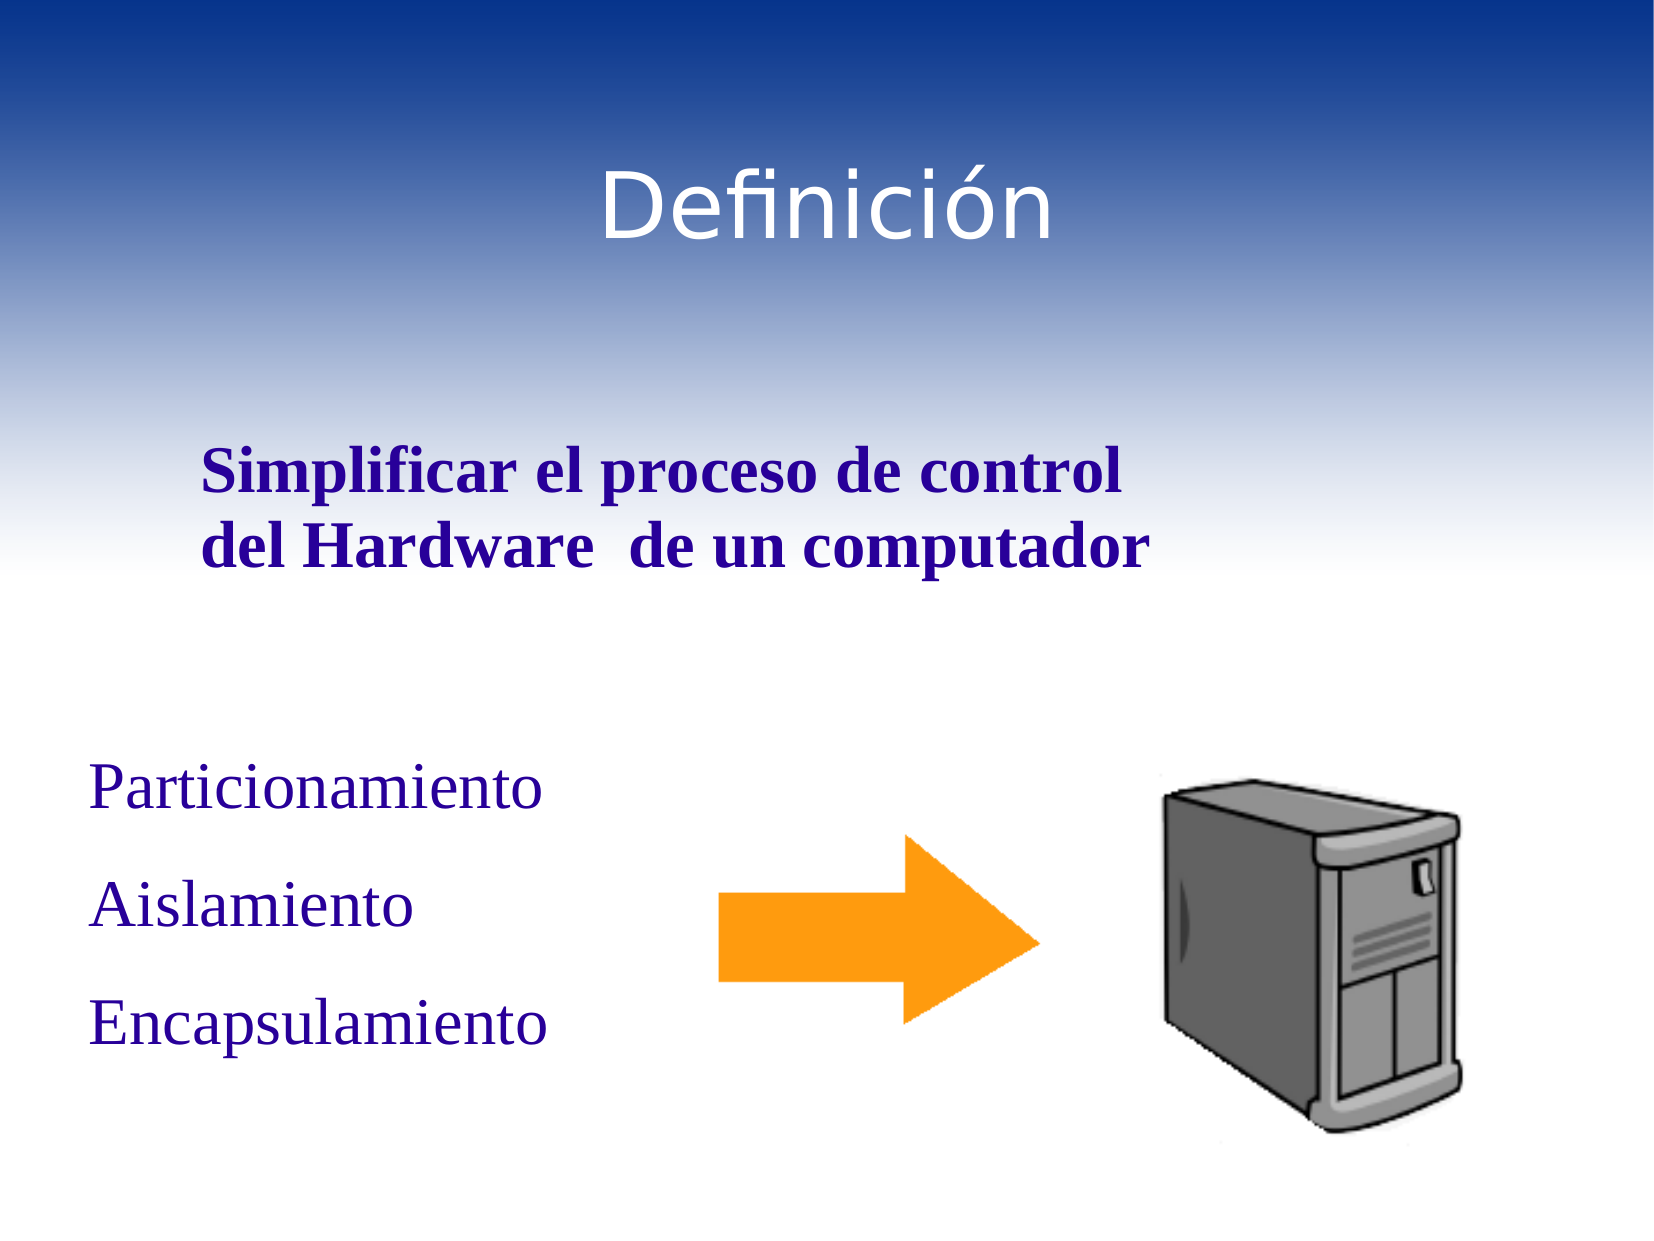

# Definición
Simplificar el proceso de control
del Hardware de un computador
Particionamiento:
Aislamiento
Encapsulamiento